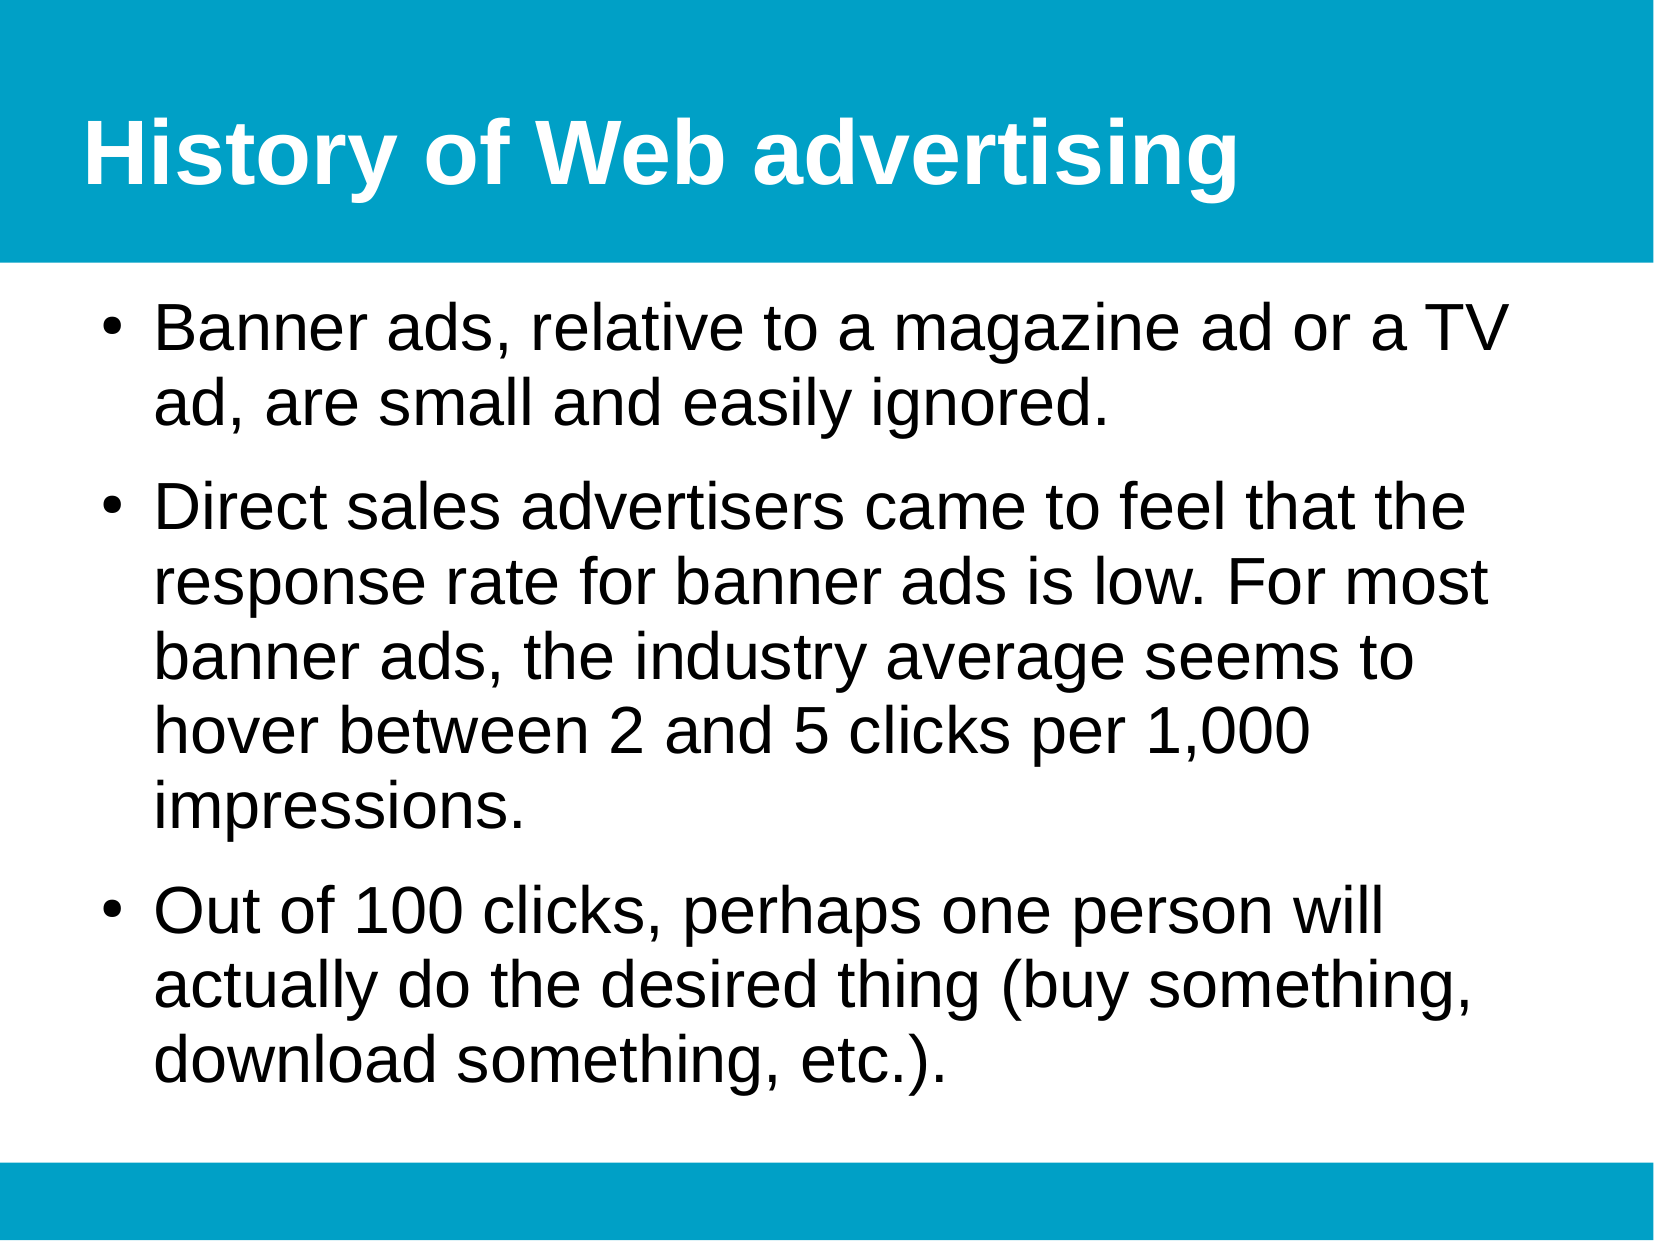

# History of Web advertising
Banner ads, relative to a magazine ad or a TV ad, are small and easily ignored.
Direct sales advertisers came to feel that the response rate for banner ads is low. For most banner ads, the industry average seems to hover between 2 and 5 clicks per 1,000 impressions.
Out of 100 clicks, perhaps one person will actually do the desired thing (buy something, download something, etc.).